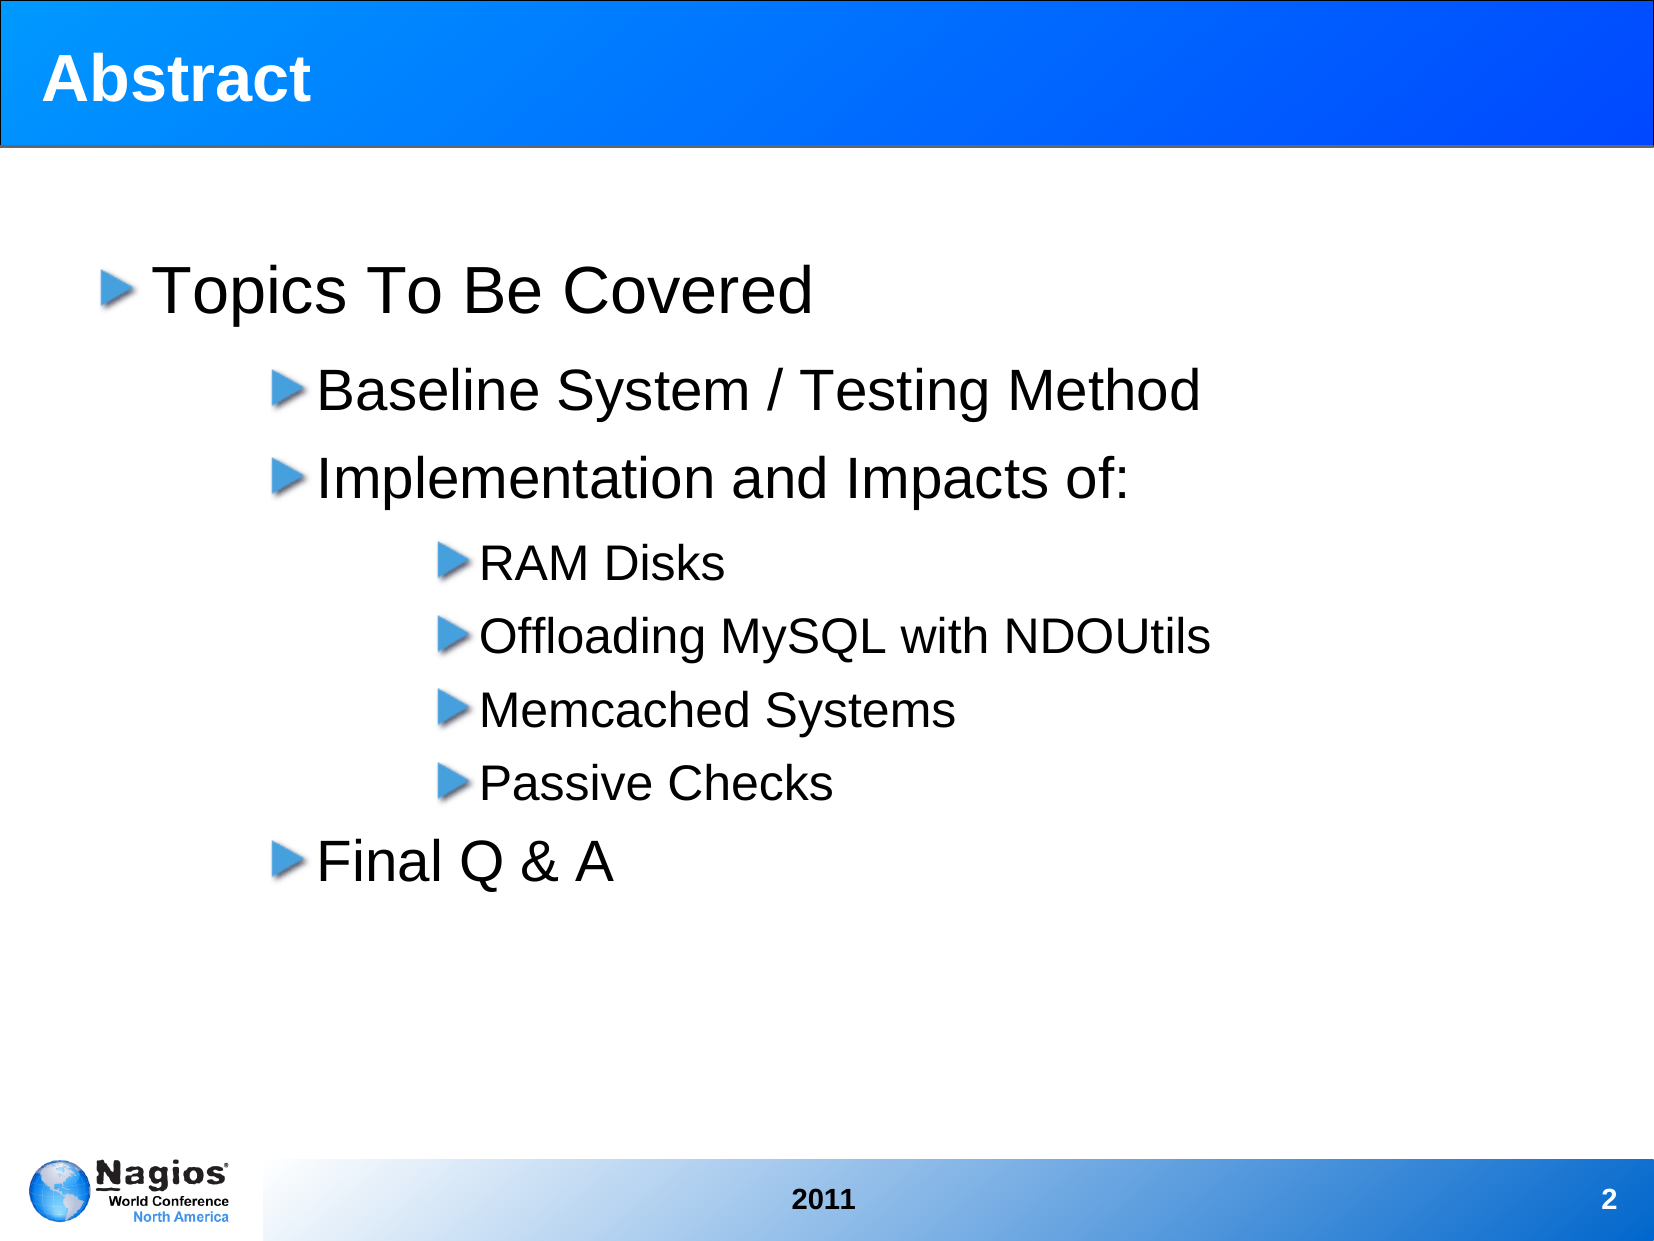

# Abstract
Topics To Be Covered
Baseline System / Testing Method
Implementation and Impacts of:
RAM Disks
Offloading MySQL with NDOUtils
Memcached Systems
Passive Checks
Final Q & A
2011
2